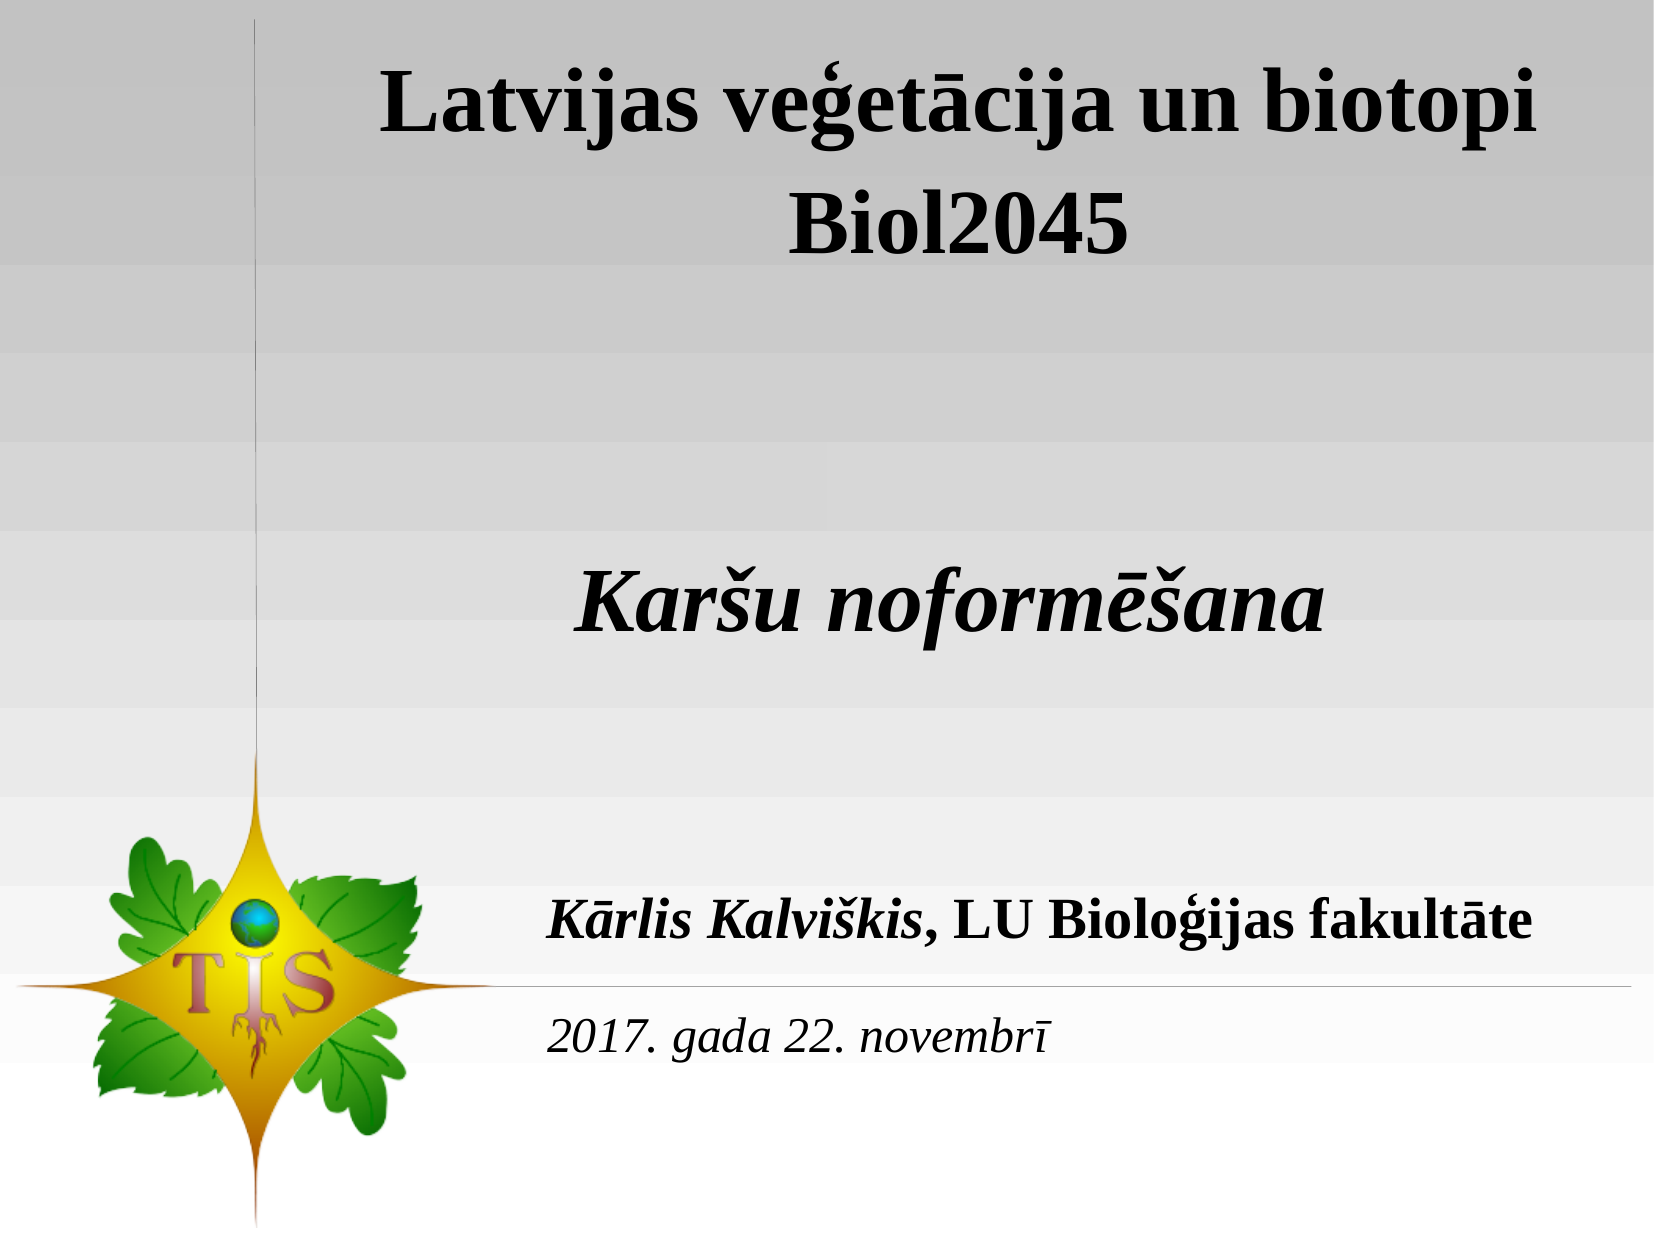

# Karšu noformēšana
Kārlis Kalviškis, LU Bioloģijas fakultāte
2017. gada 22. novembrī